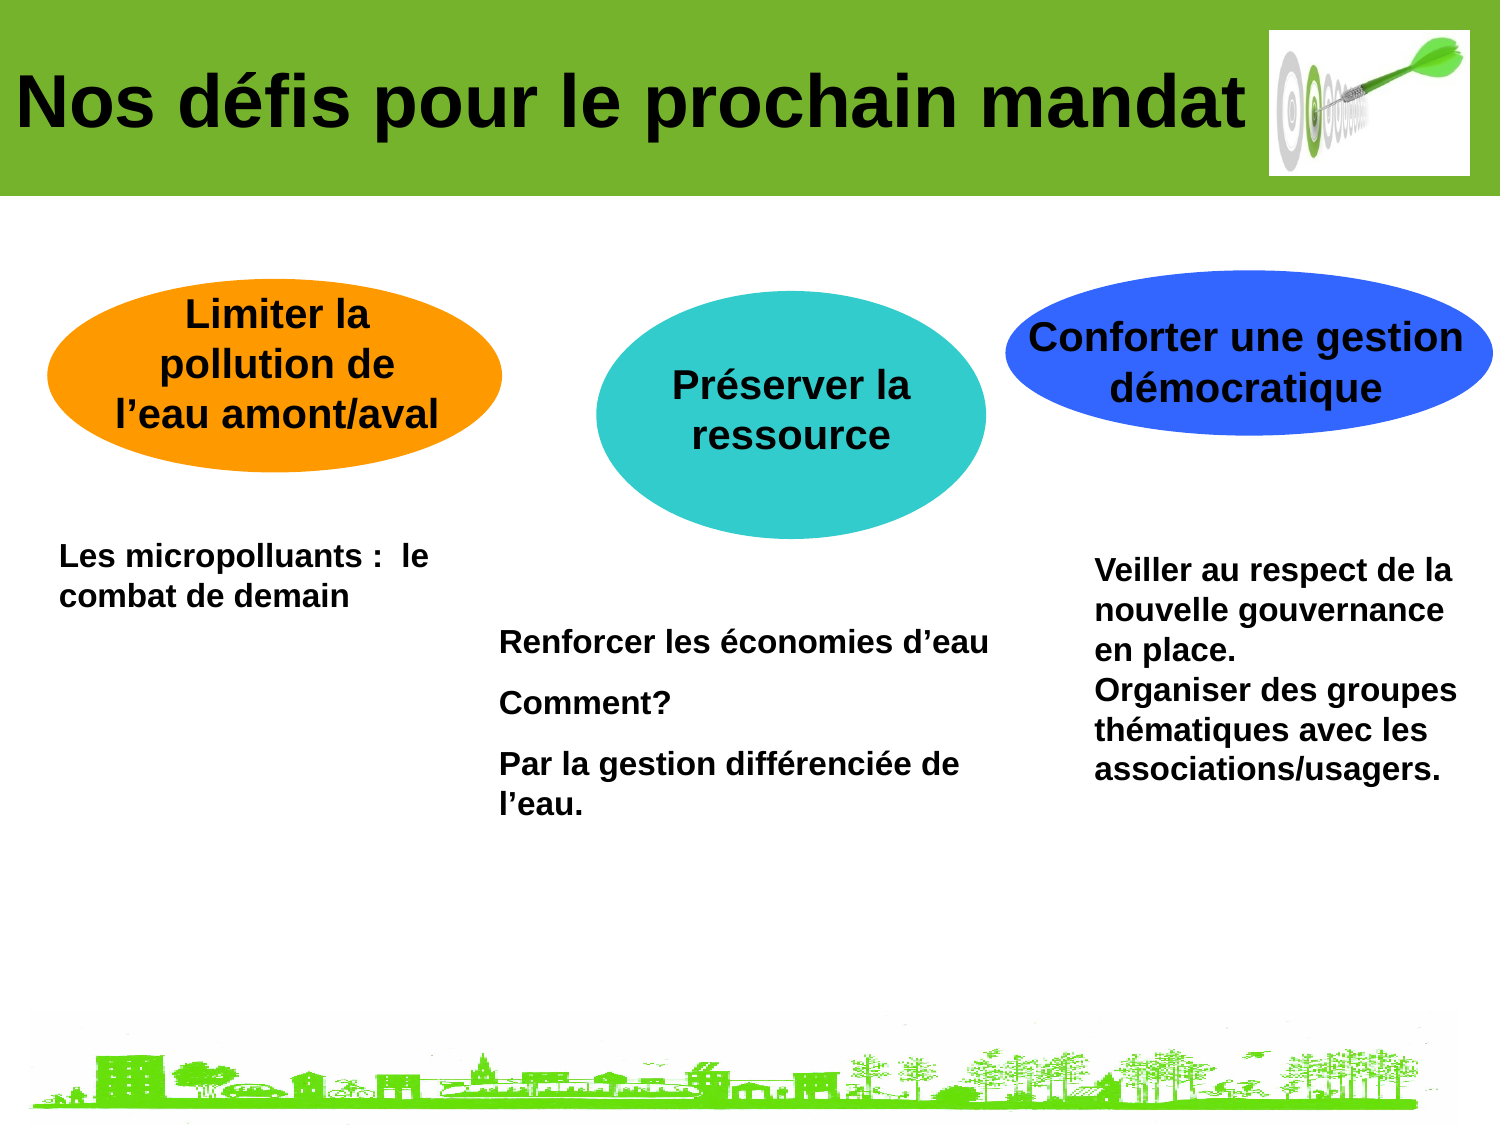

Nos défis pour le prochain mandat
Limiter la pollution de l’eau amont/aval
Conforter une gestion démocratique
Préserver la ressource
Les micropolluants : le combat de demain
Veiller au respect de la nouvelle gouvernance en place.
Organiser des groupes thématiques avec les associations/usagers.
Veiller à
Renforcer les économies d’eau
Comment?
Par la gestion différenciée de l’eau.